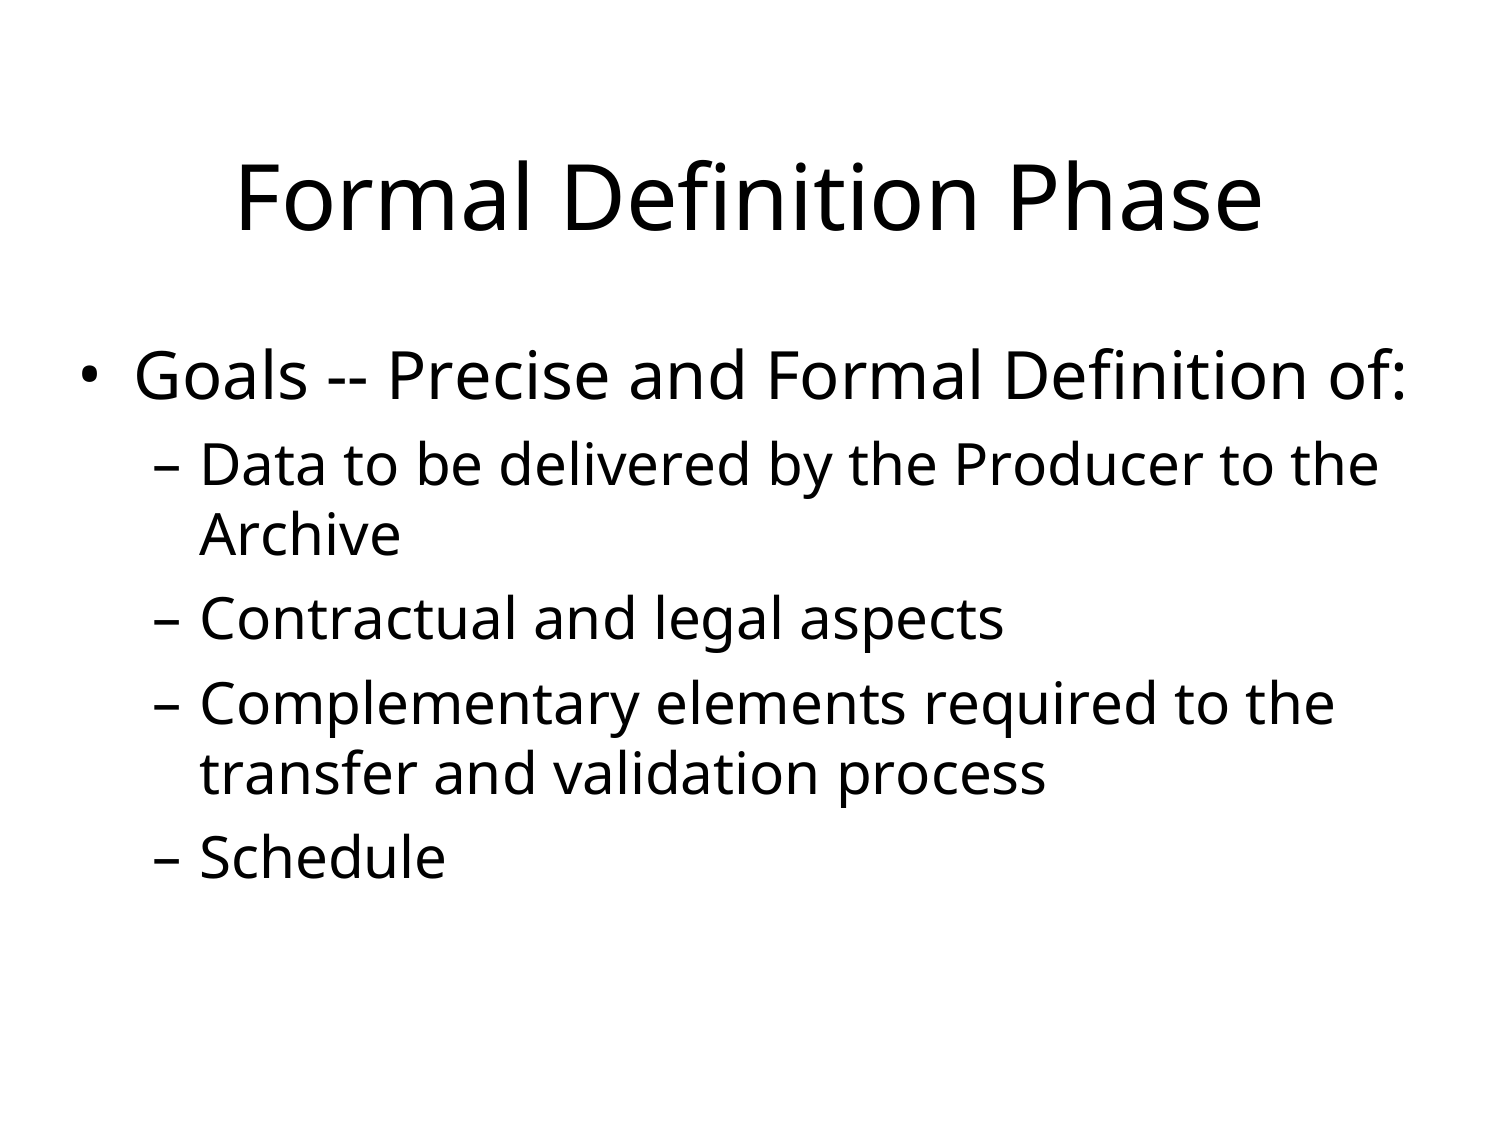

# Formal Definition Phase
Goals -- Precise and Formal Definition of:
Data to be delivered by the Producer to the Archive
Contractual and legal aspects
Complementary elements required to the transfer and validation process
Schedule